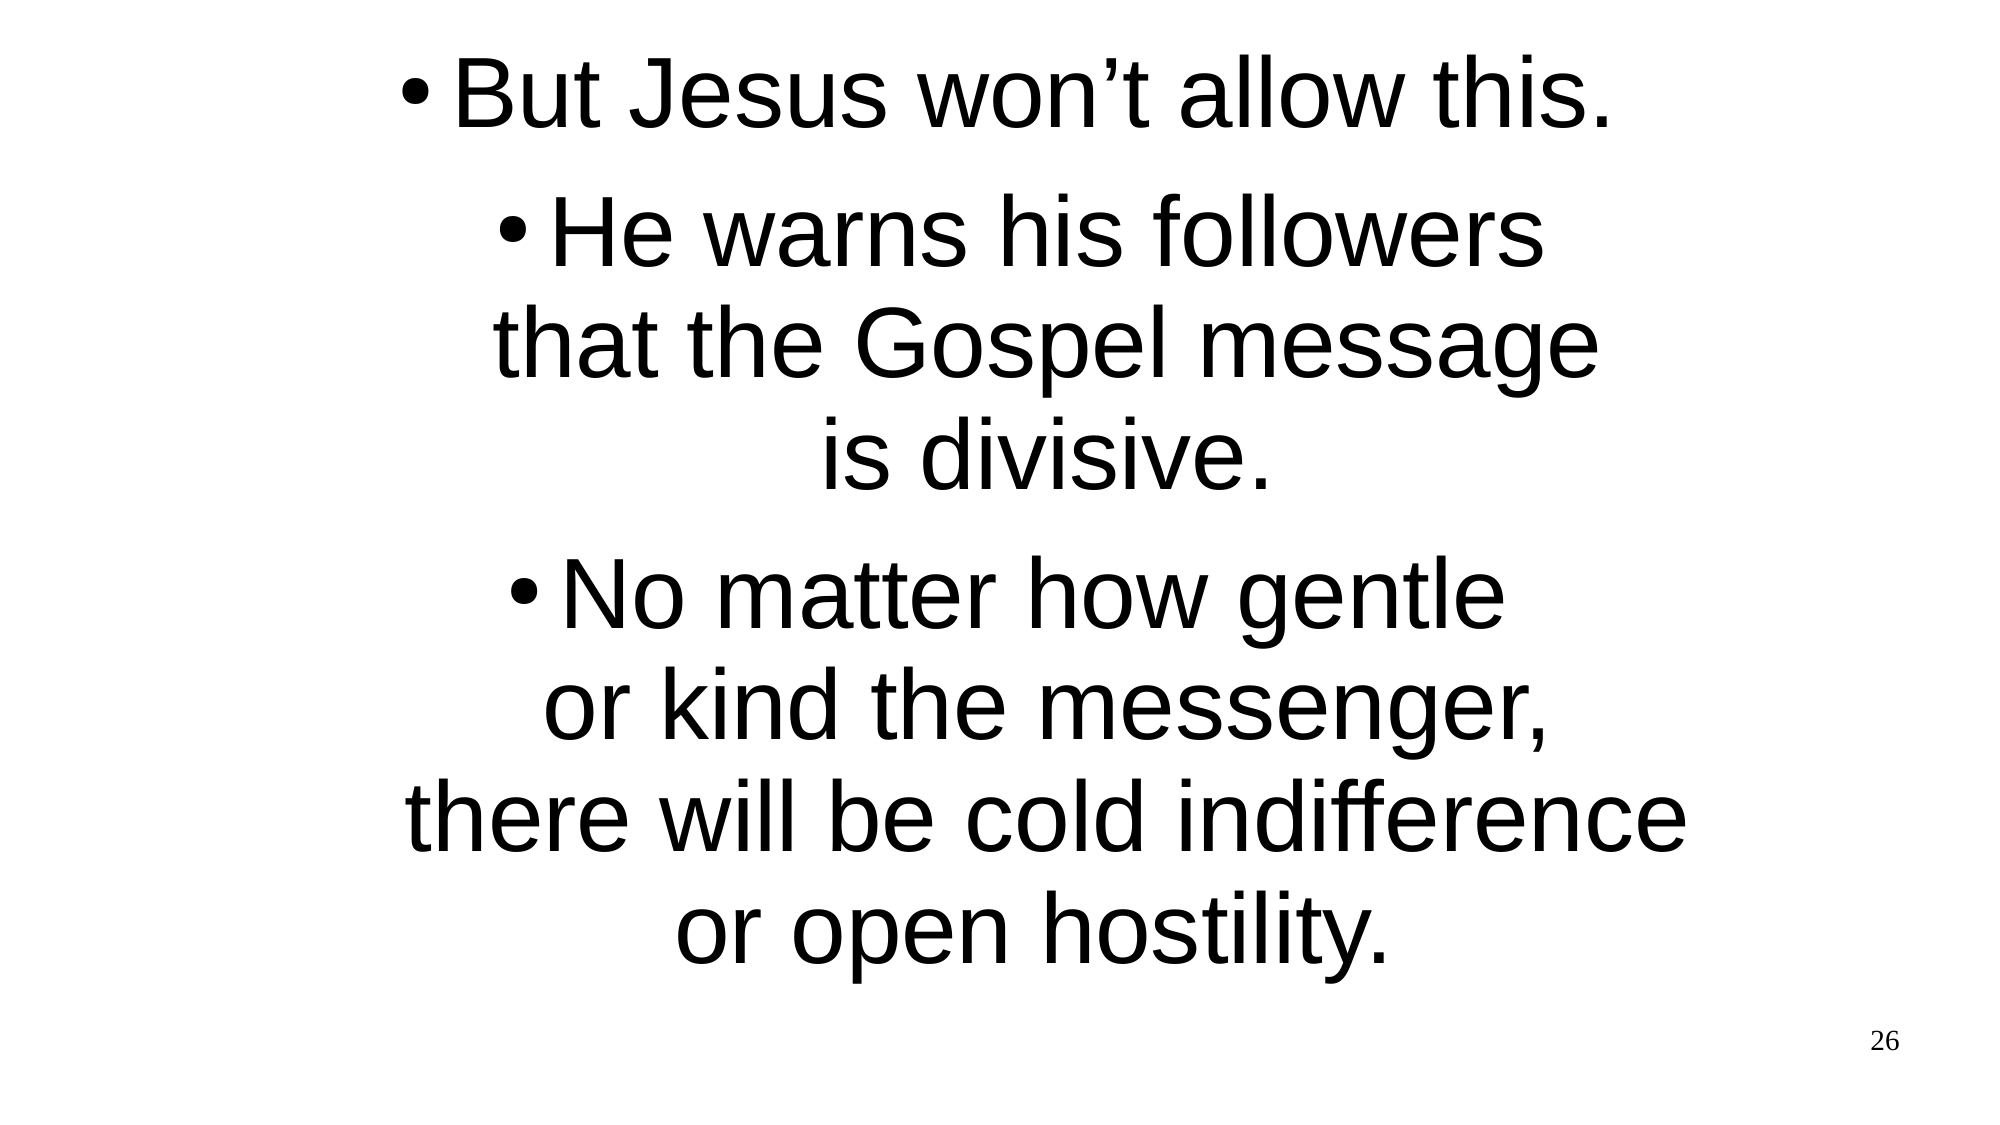

# But Jesus won’t allow this.
He warns his followers
 that the Gospel message
is divisive.
No matter how gentle
or kind the messenger,
 there will be cold indifference
or open hostility.
26